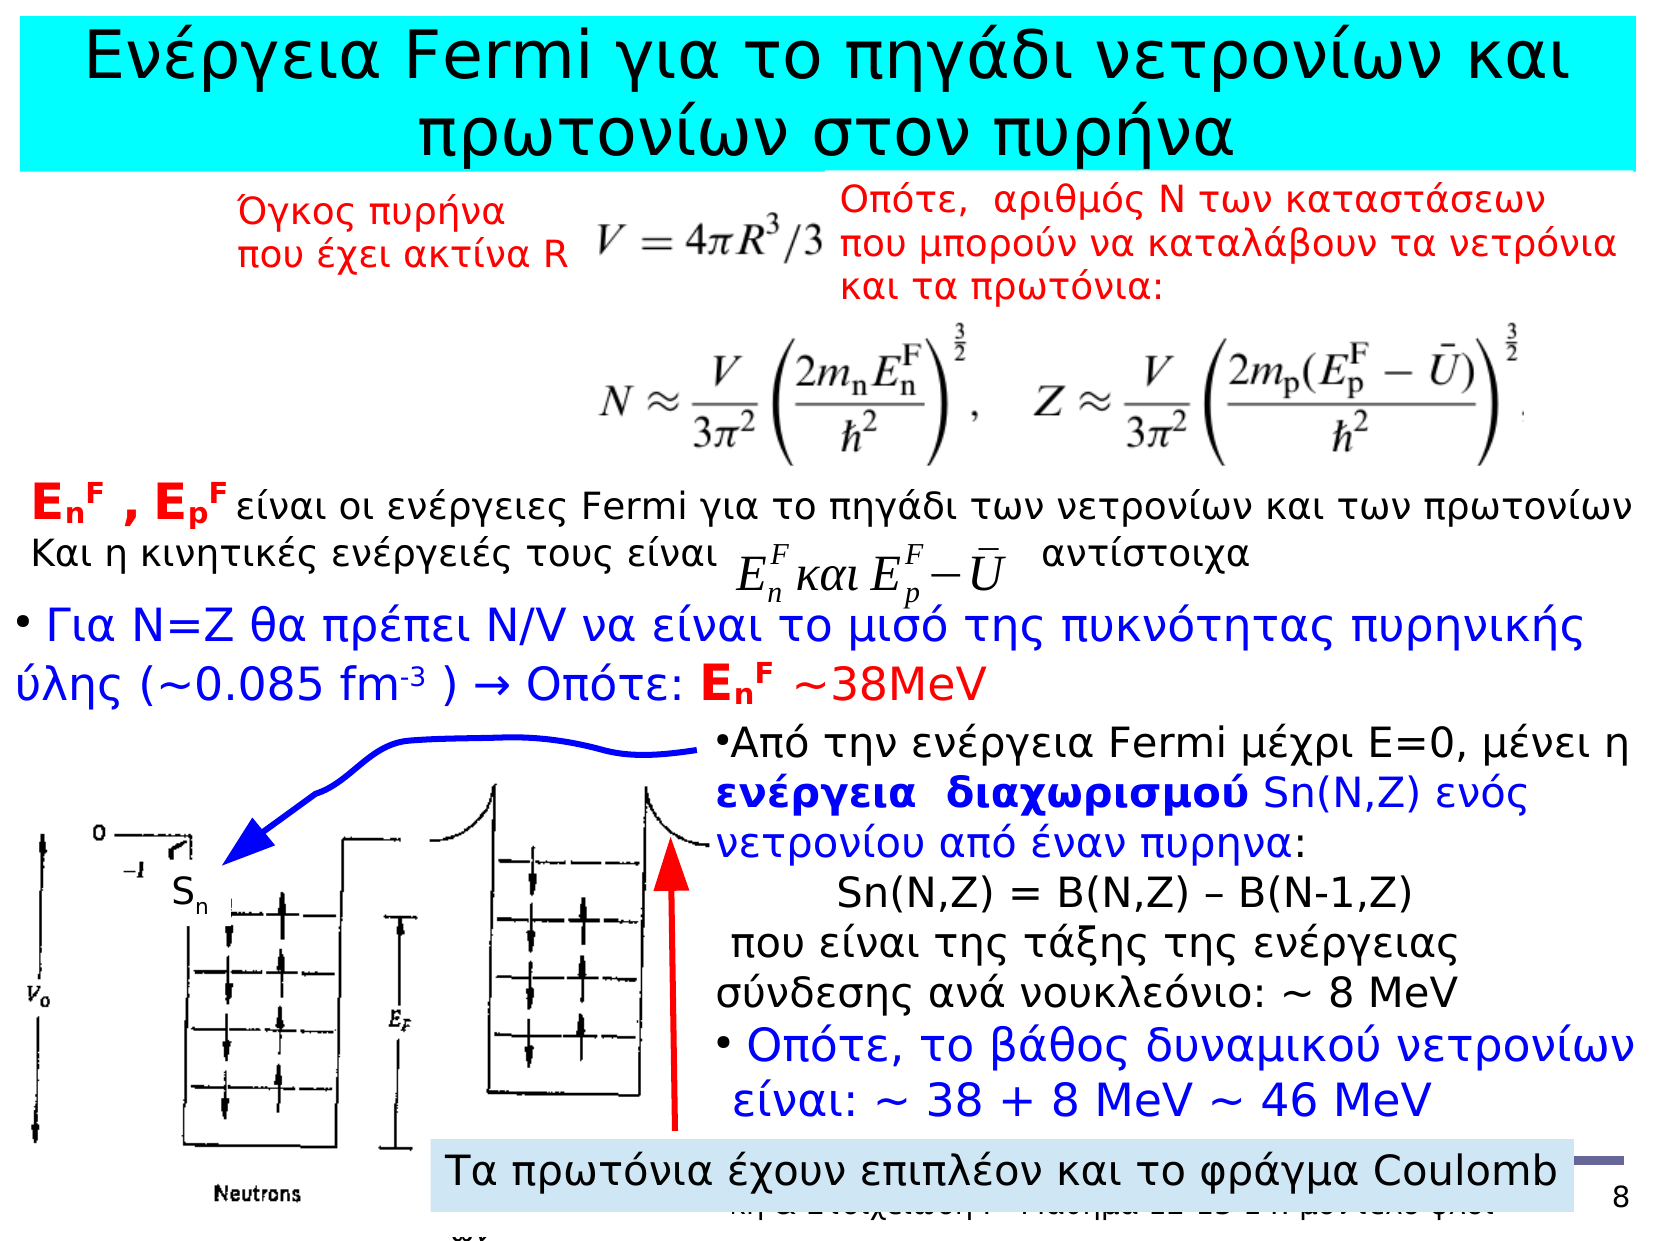

# Ενέργεια Fermi για το πηγάδι νετρονίων και πρωτονίων στον πυρήνα
Οπότε, αριθμός Ν των καταστάσεων
που μπορούν να καταλάβουν τα νετρόνια
και τα πρωτόνια:
Όγκος πυρήνα
που έχει ακτίνα R
ΕnF , ΕpF είναι οι ενέργειες Fermi για το πηγάδι των νετρονίων και των πρωτονίων
Και η κινητικές ενέργειές τους είναι αντίστοιχα
 Για Ν=Ζ θα πρέπει Ν/V να είναι το μισό της πυκνότητας πυρηνικής ύλης (~0.085 fm-3 ) → Οπότε: ΕnF ~38MeV
Από την ενέργεια Fermi μέχρι Ε=0, μένει η ενέργεια διαχωρισμού Sn(N,Z) ενός νετρονίου από έναν πυρηνα:
 Sn(N,Z) = B(N,Z) – B(N-1,Z)
που είναι της τάξης της ενέργειας σύνδεσης ανά νουκλεόνιο: ~ 8 MeV
 Οπότε, το βάθος δυναμικού νετρονίων
είναι: ~ 38 + 8 ΜeV ~ 46 MeV
Sn
Τα πρωτόνια έχουν επιπλέον και το φράγμα Coulomb
Α.Π.Θ-11,18,24 Νοε.2016
8
Κ. Κορδάς - Πυρηνική & Στοιχειώδη Ι - Μάθημα 12-13-14: μοντέλο φλοιών